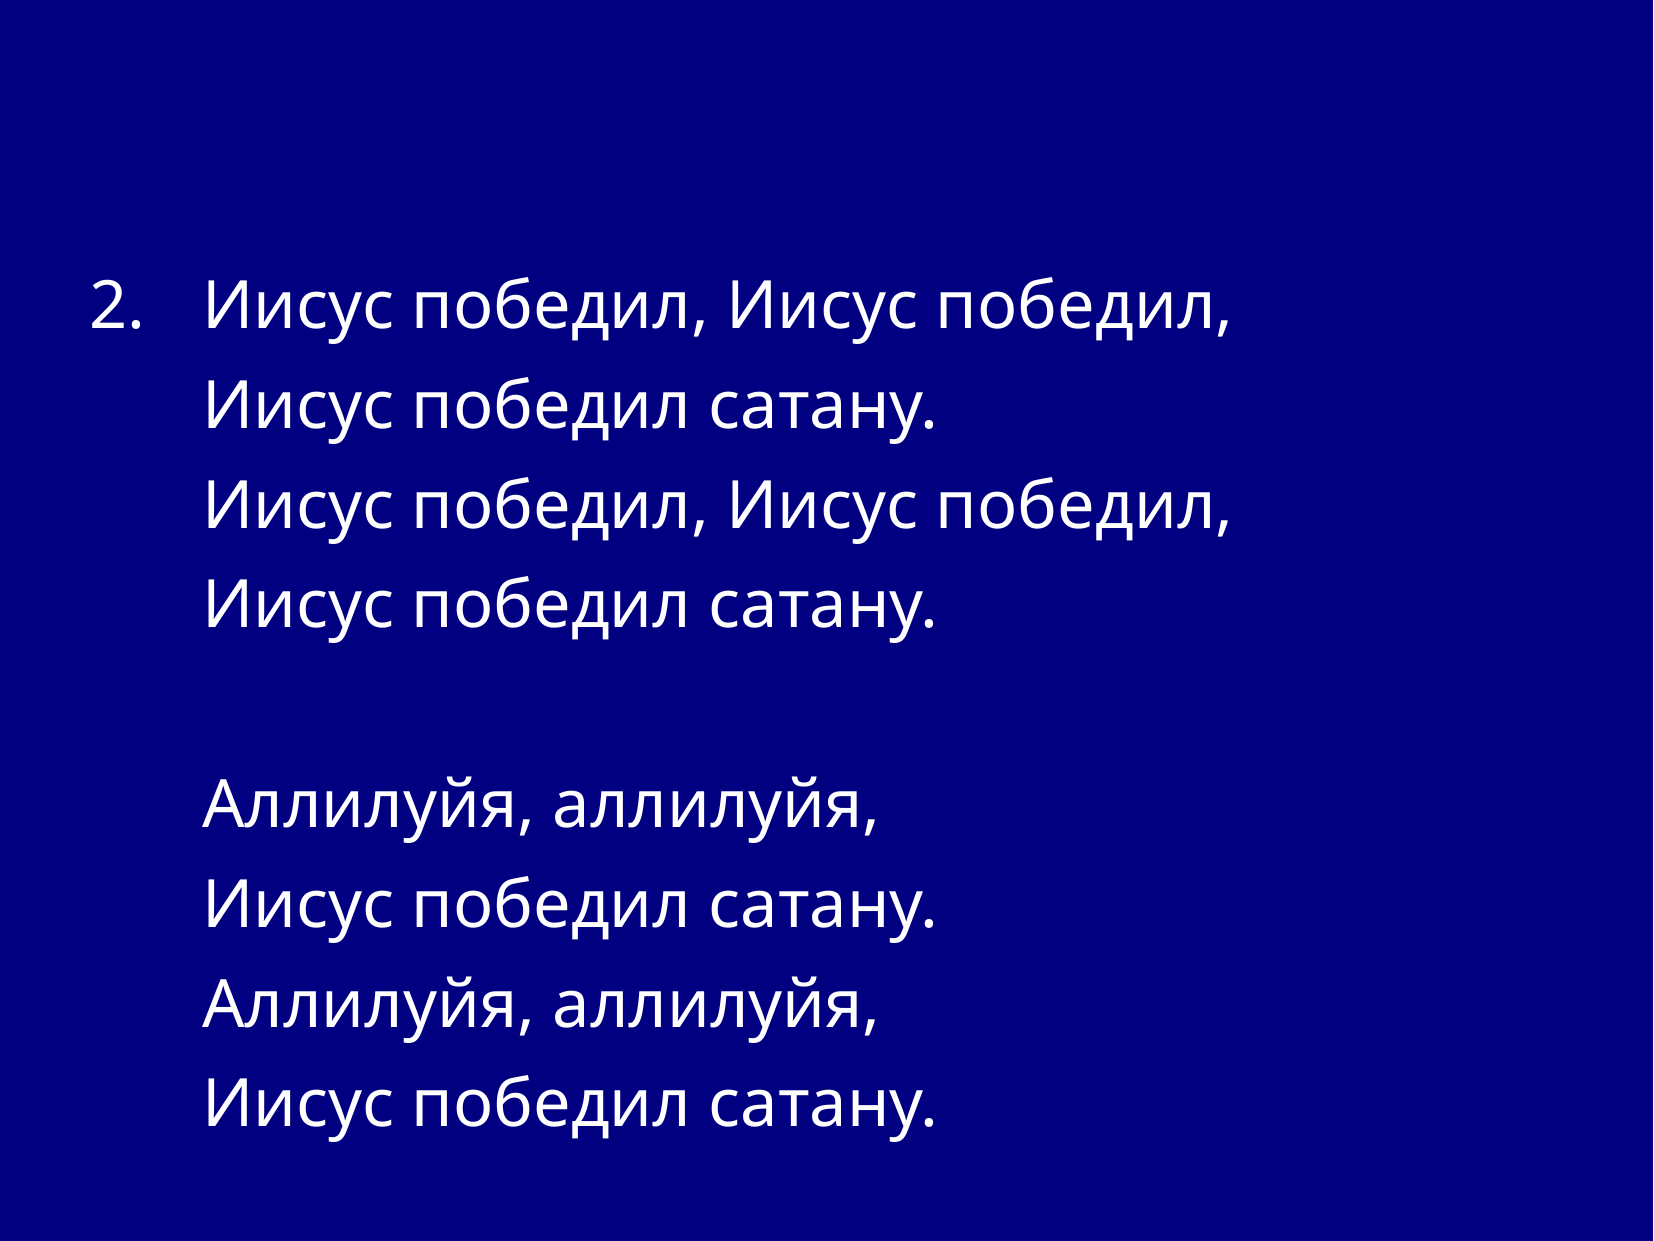

2.	Иисус победил, Иисус победил,
	Иисус победил сатану.
	Иисус победил, Иисус победил,
	Иисус победил сатану.
	Аллилуйя, аллилуйя,
	Иисус победил сатану.
	Аллилуйя, аллилуйя,
	Иисус победил сатану.